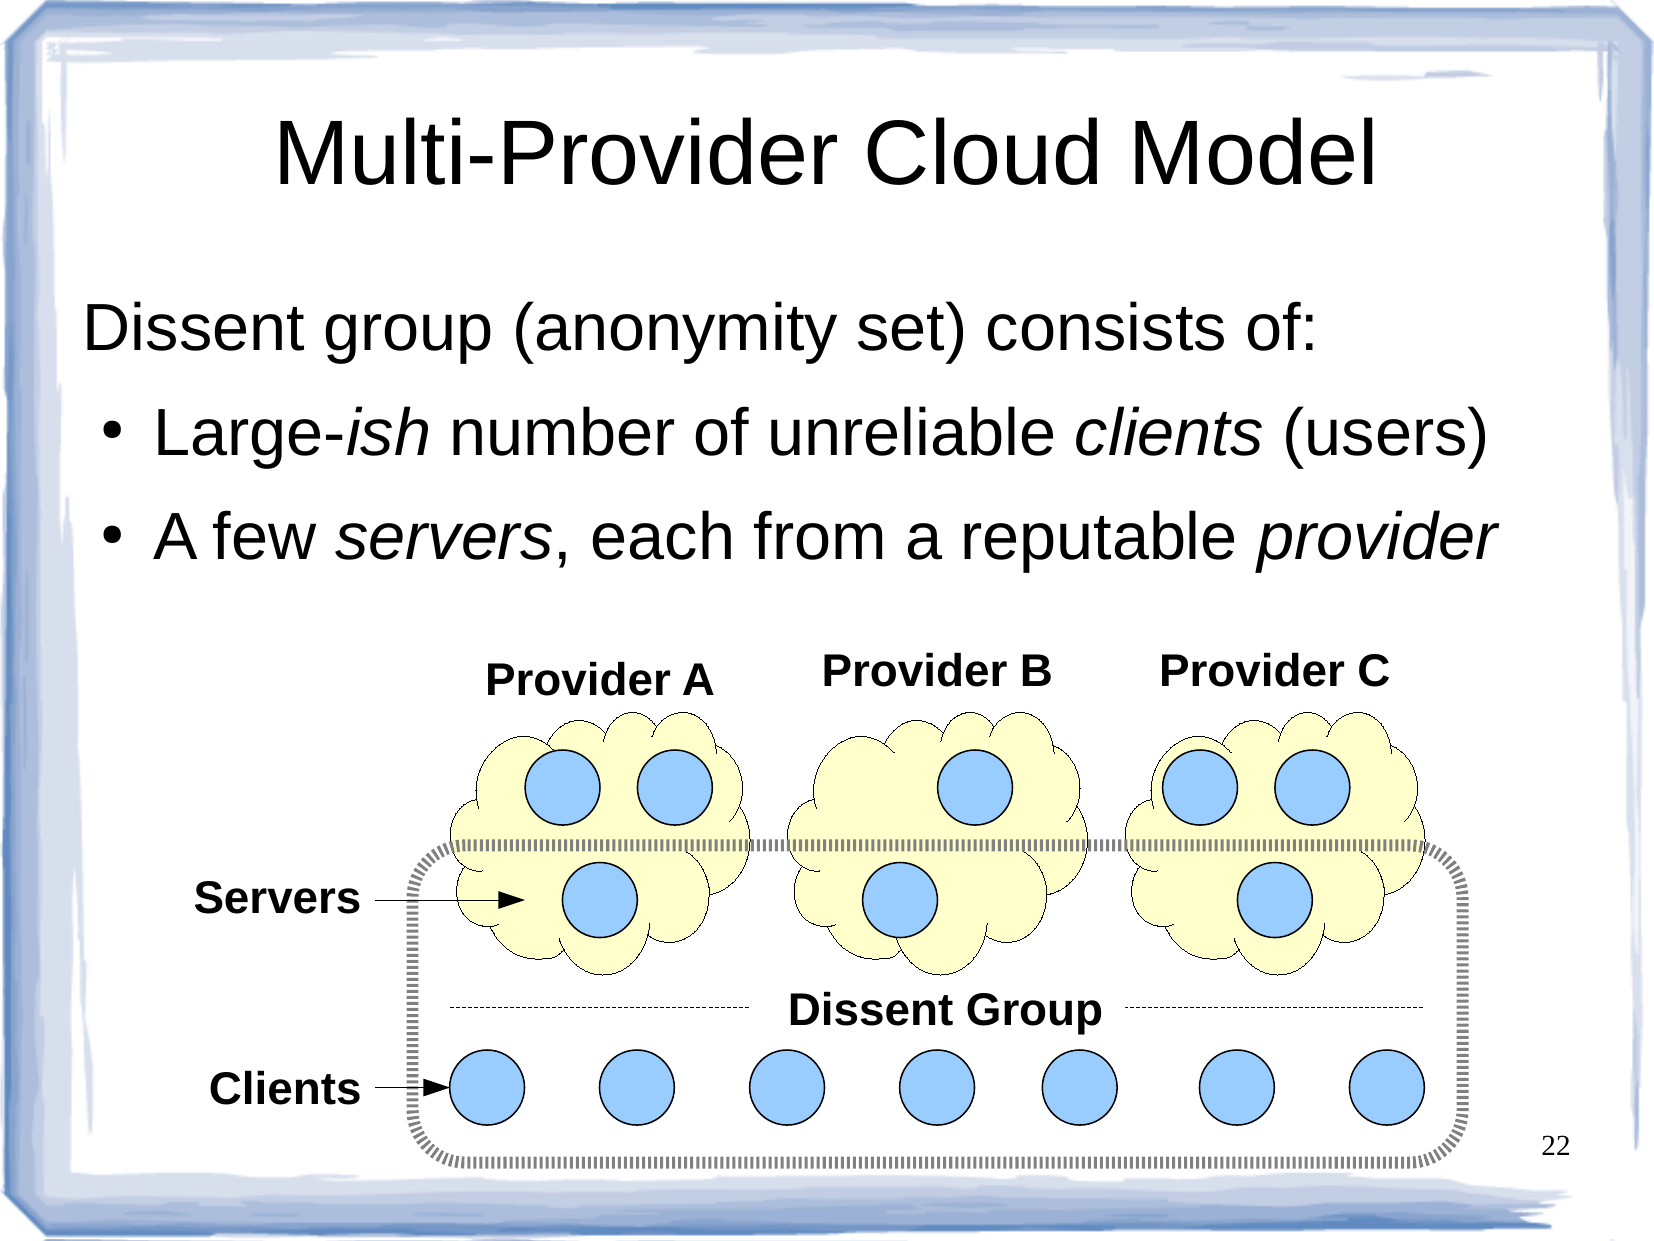

# Multi-Provider Cloud Model
Dissent group (anonymity set) consists of:
Large-ish number of unreliable clients (users)
A few servers, each from a reputable provider
Provider B
Provider C
Provider A
Servers
Dissent Group
Clients
22